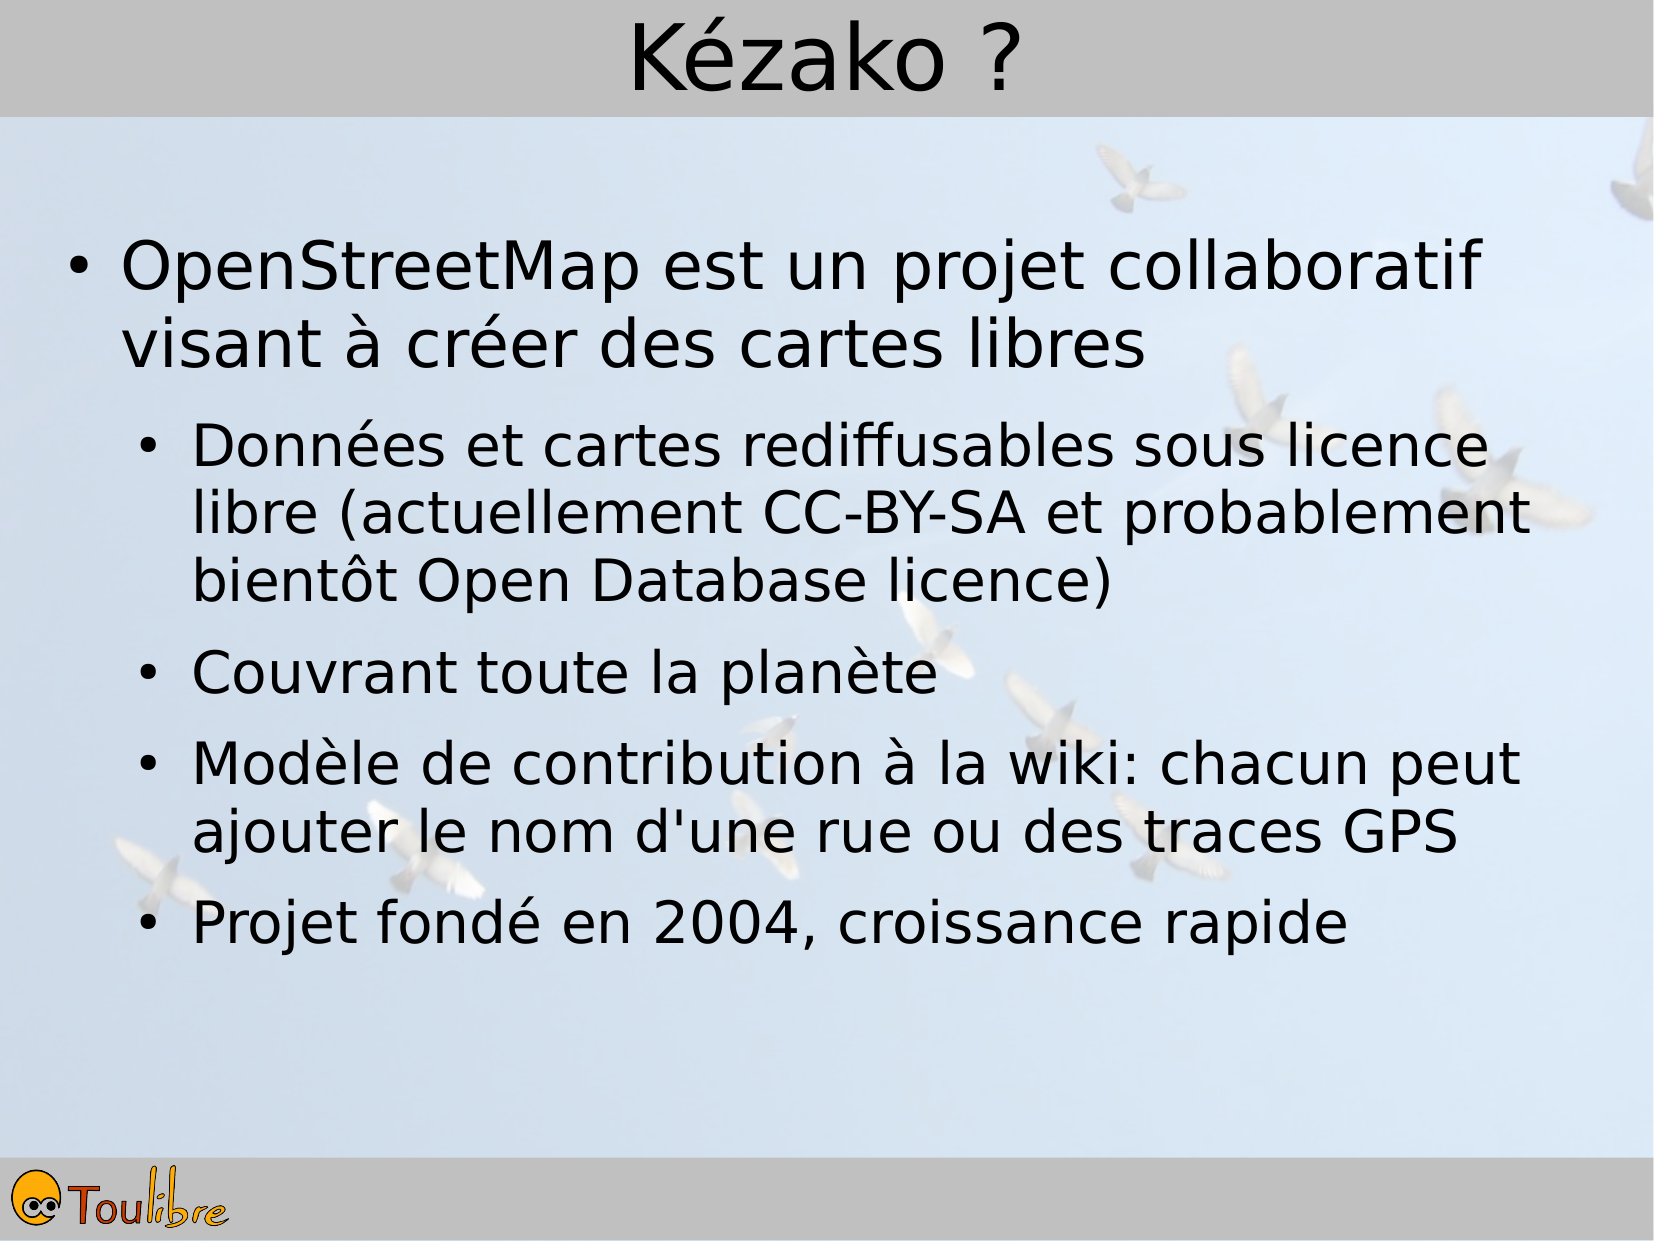

# Kézako ?
OpenStreetMap est un projet collaboratif visant à créer des cartes libres
Données et cartes rediffusables sous licence libre (actuellement CC-BY-SA et probablement bientôt Open Database licence)
Couvrant toute la planète
Modèle de contribution à la wiki: chacun peut ajouter le nom d'une rue ou des traces GPS
Projet fondé en 2004, croissance rapide